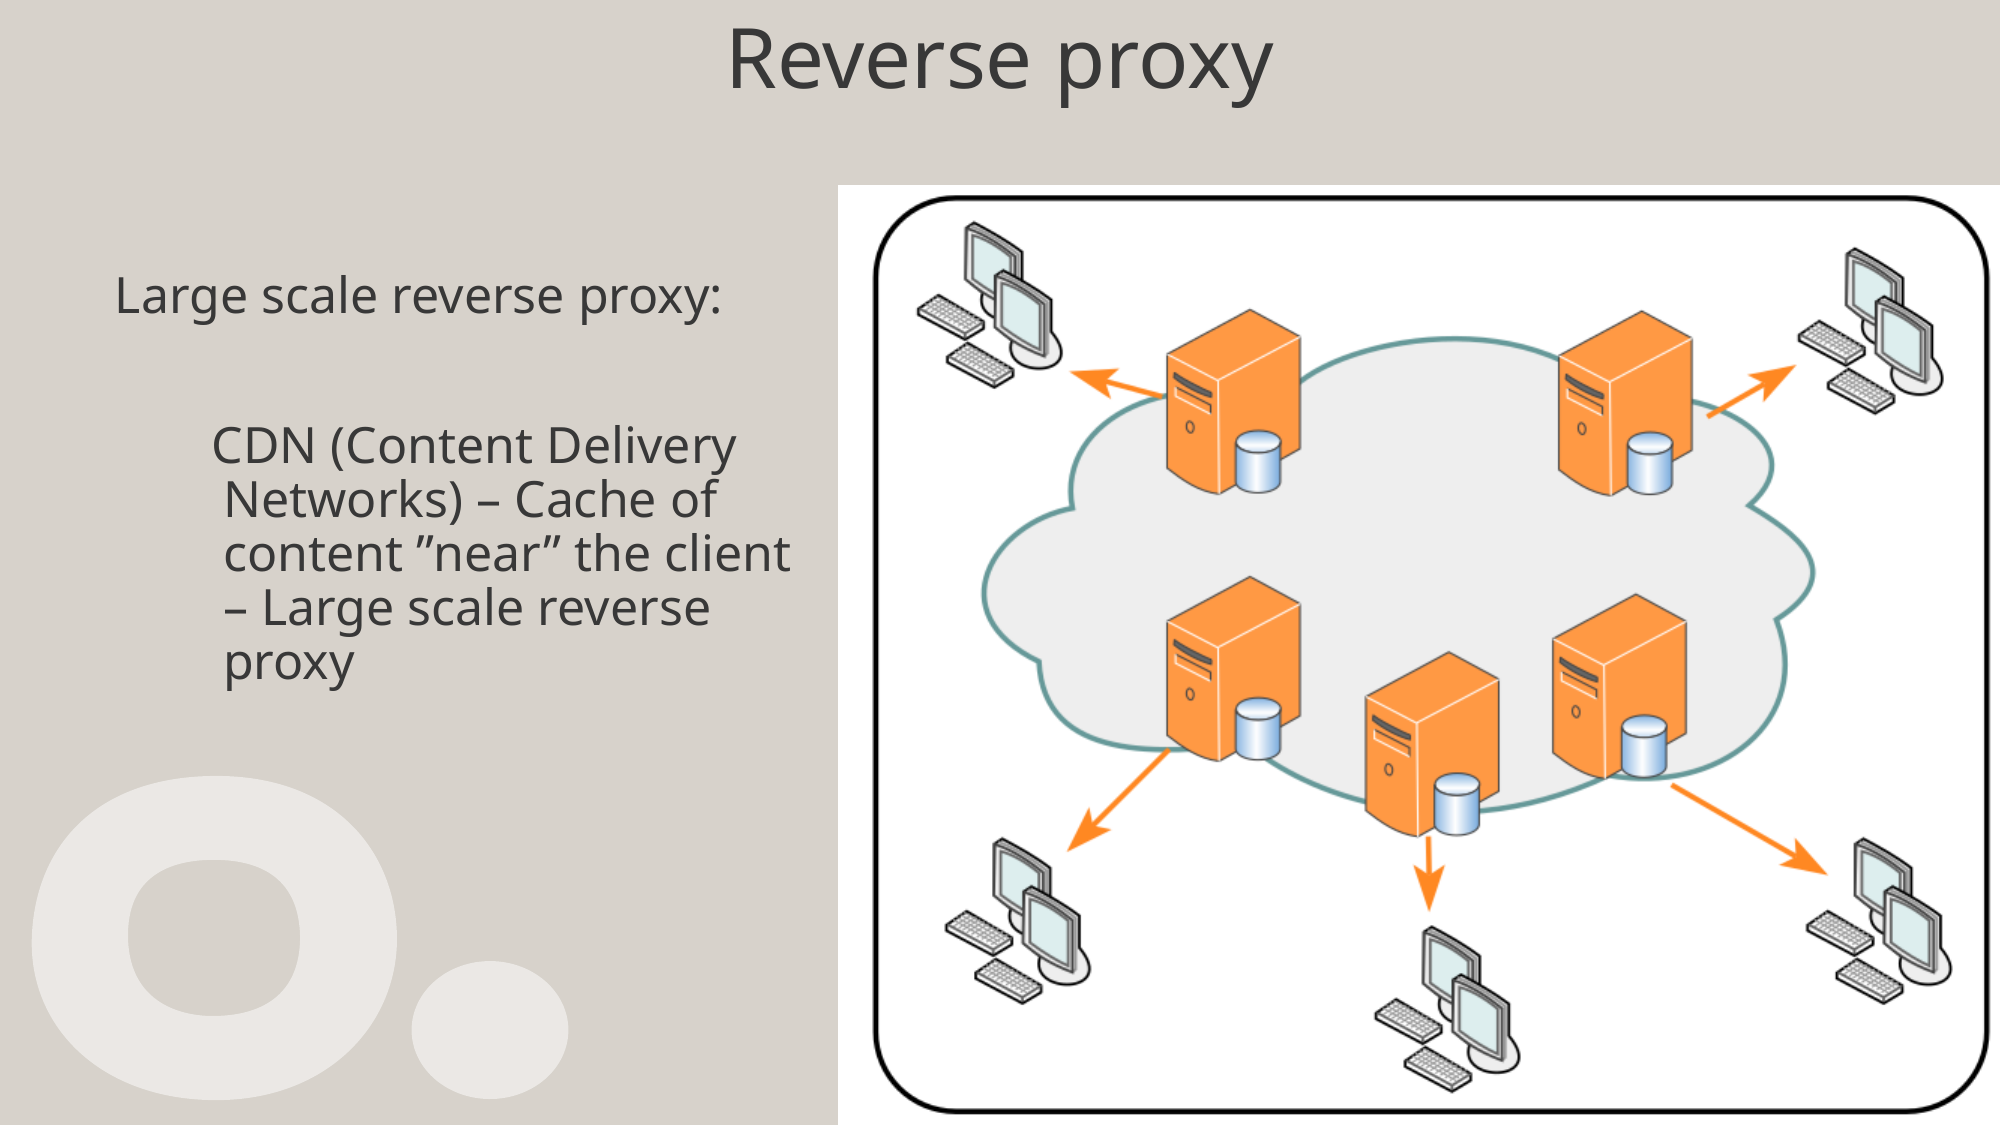

Reverse proxy
# Large scale reverse proxy:
 CDN (Content Delivery Networks) – Cache of content ”near” the client – Large scale reverse proxy
What is a reverse proxy?